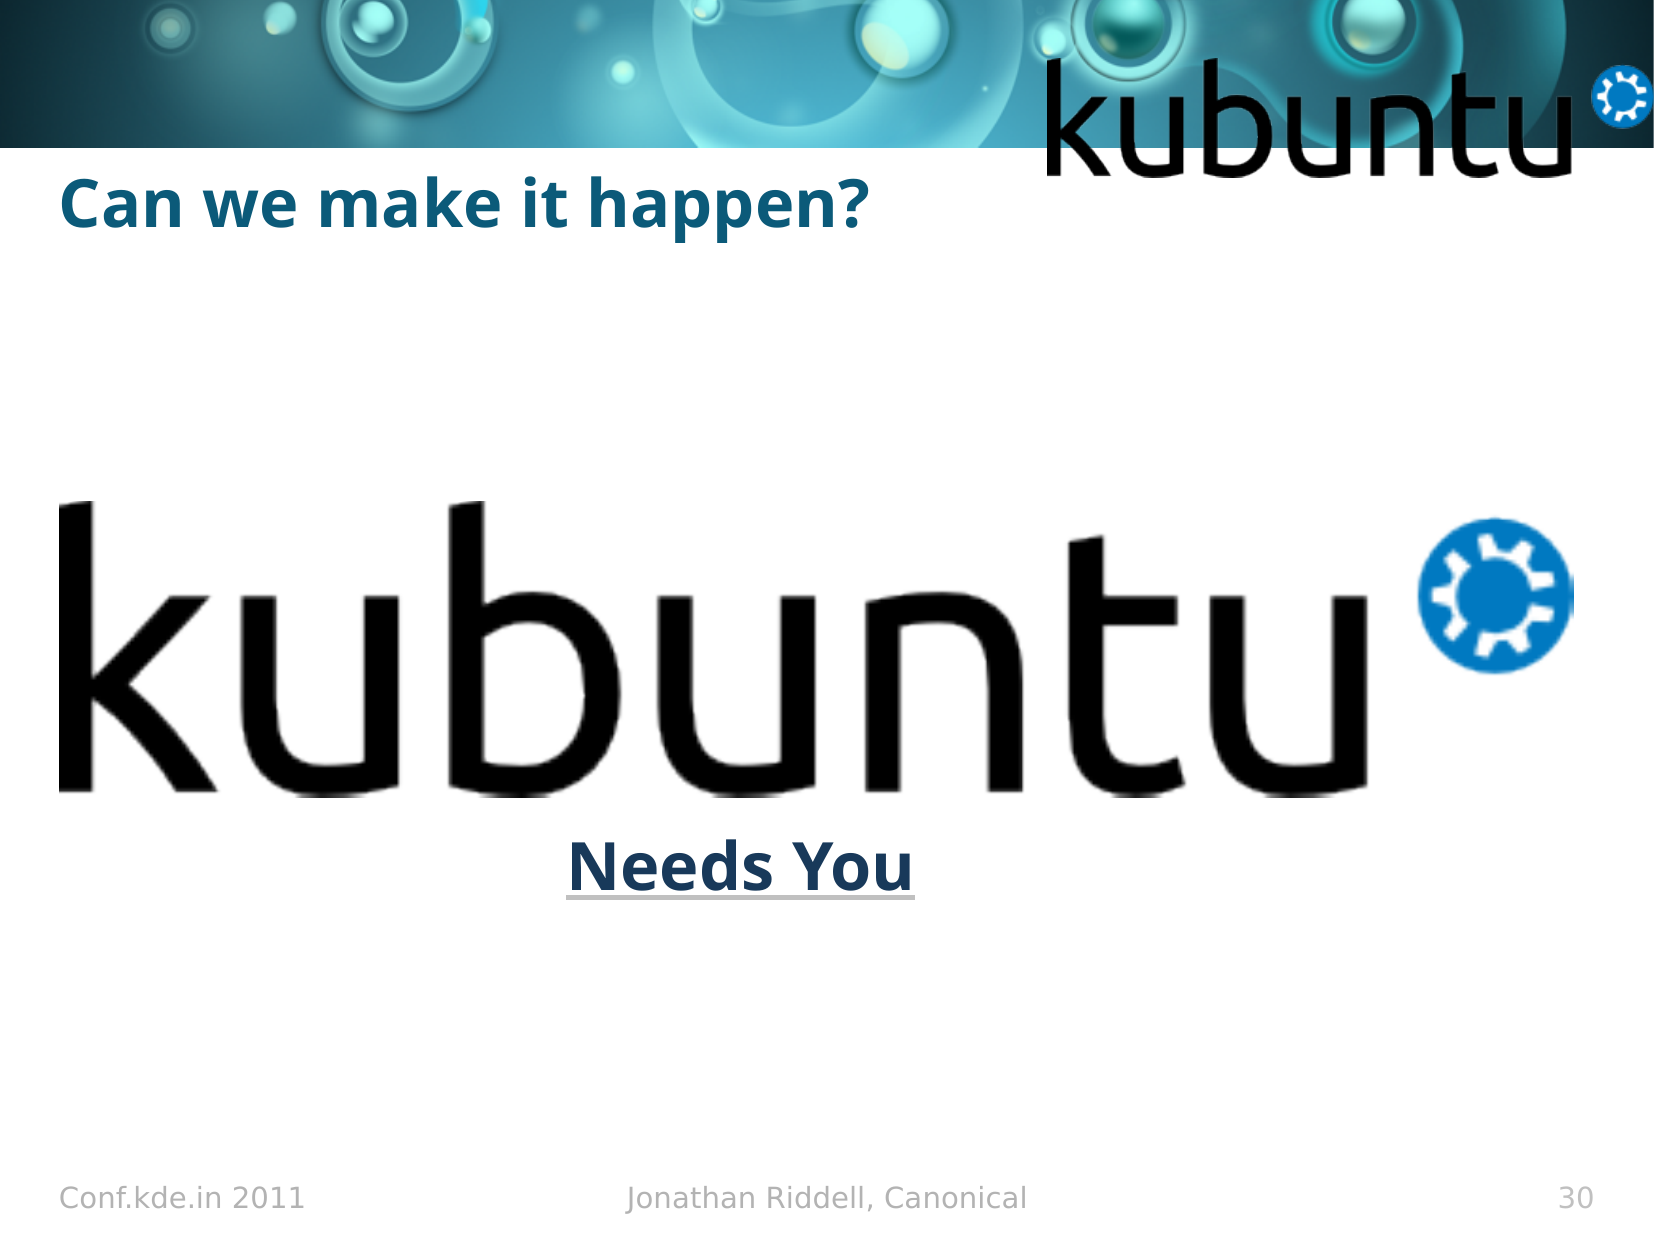

# Can we make it happen?
Needs You
Name
www.kde.org
30